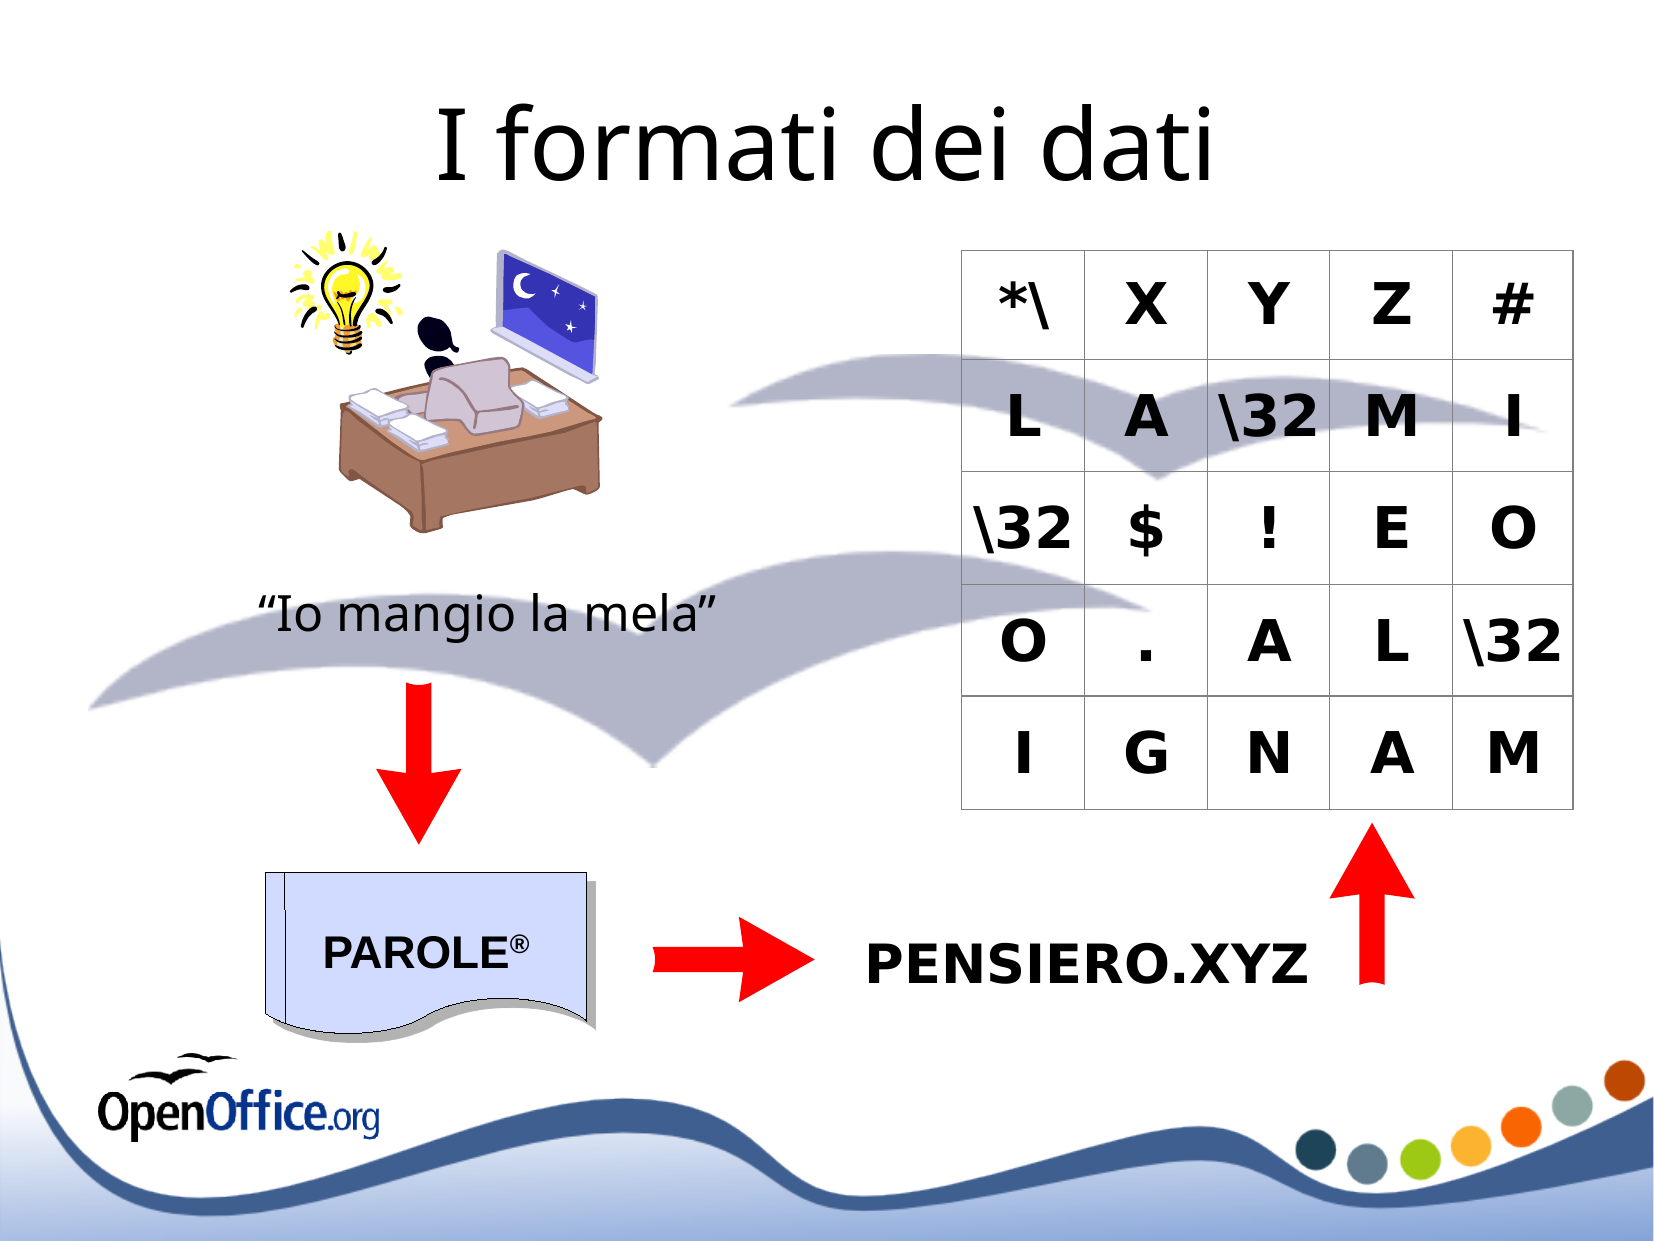

# I formati dei dati
“Io mangio la mela”
PAROLE®
PENSIERO.XYZ